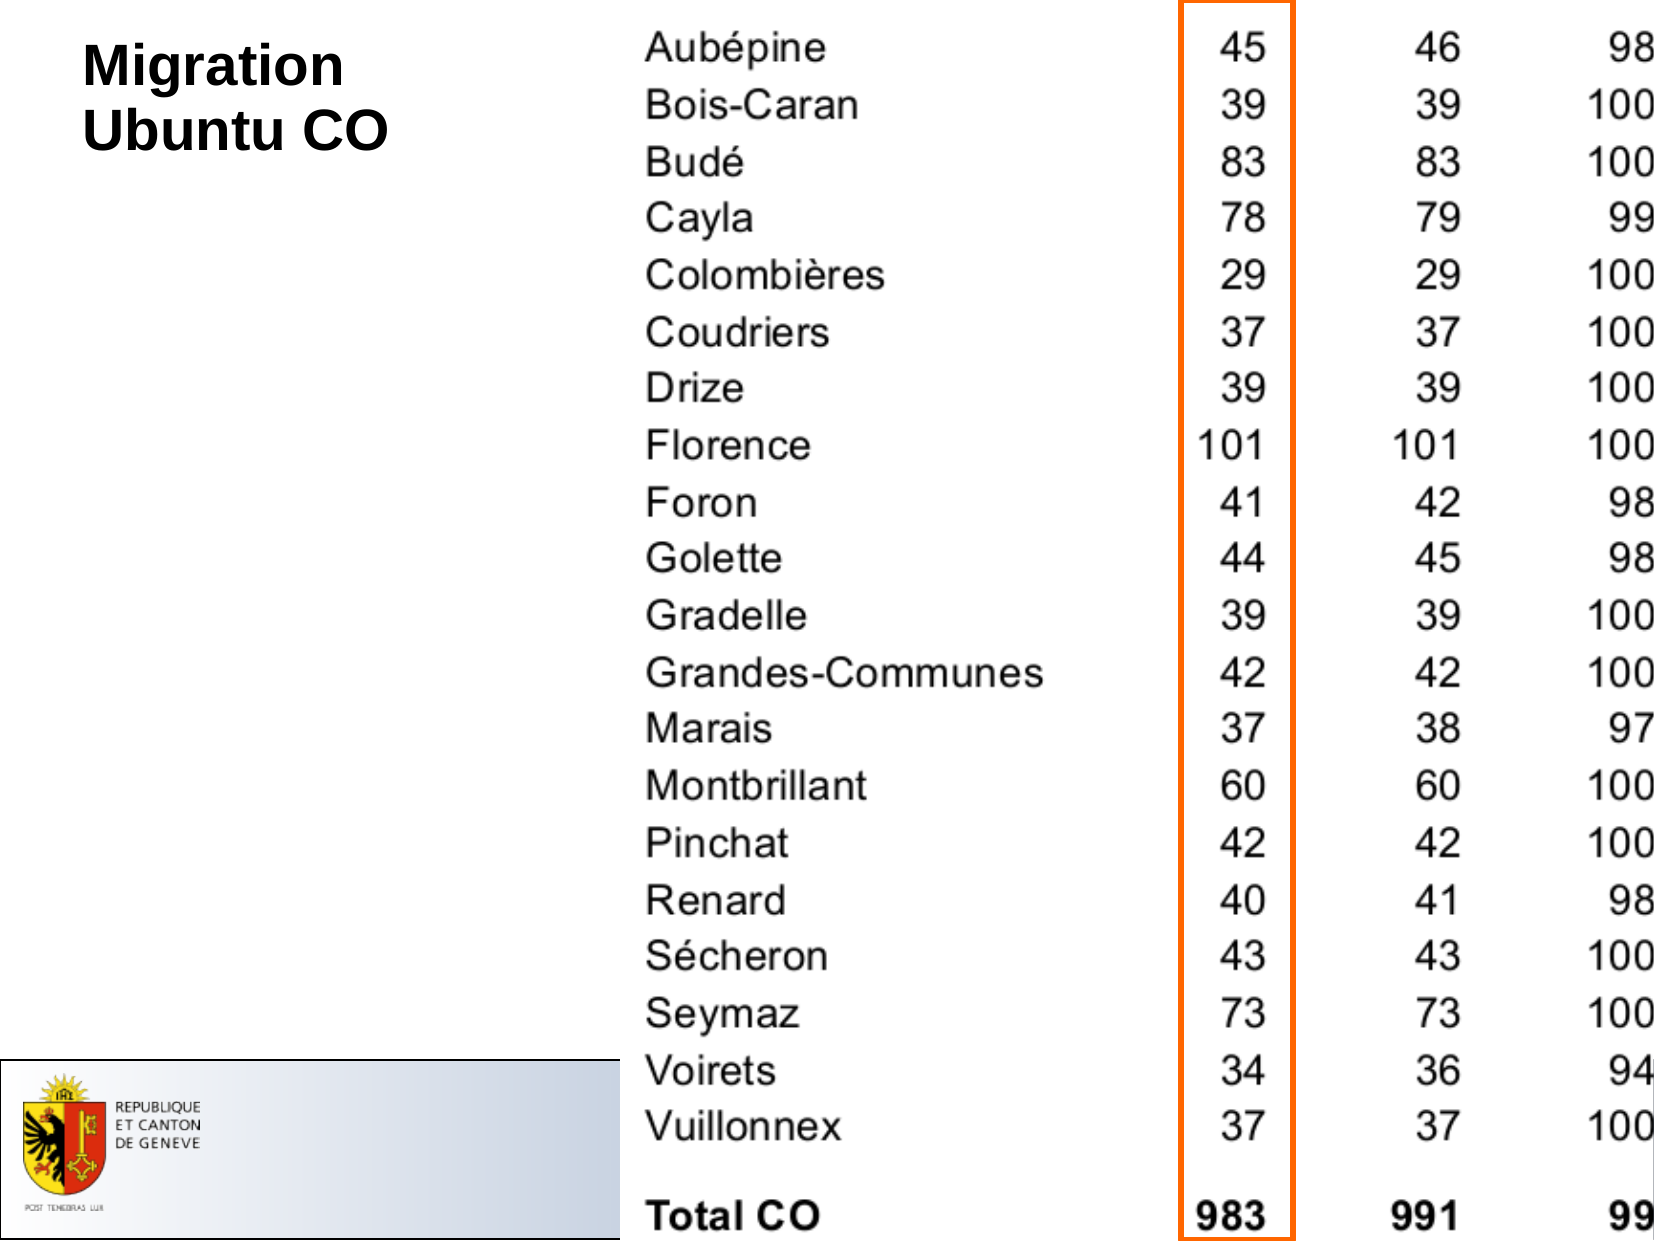

# Migration Ubuntu CO
Département
Nom du service ou office